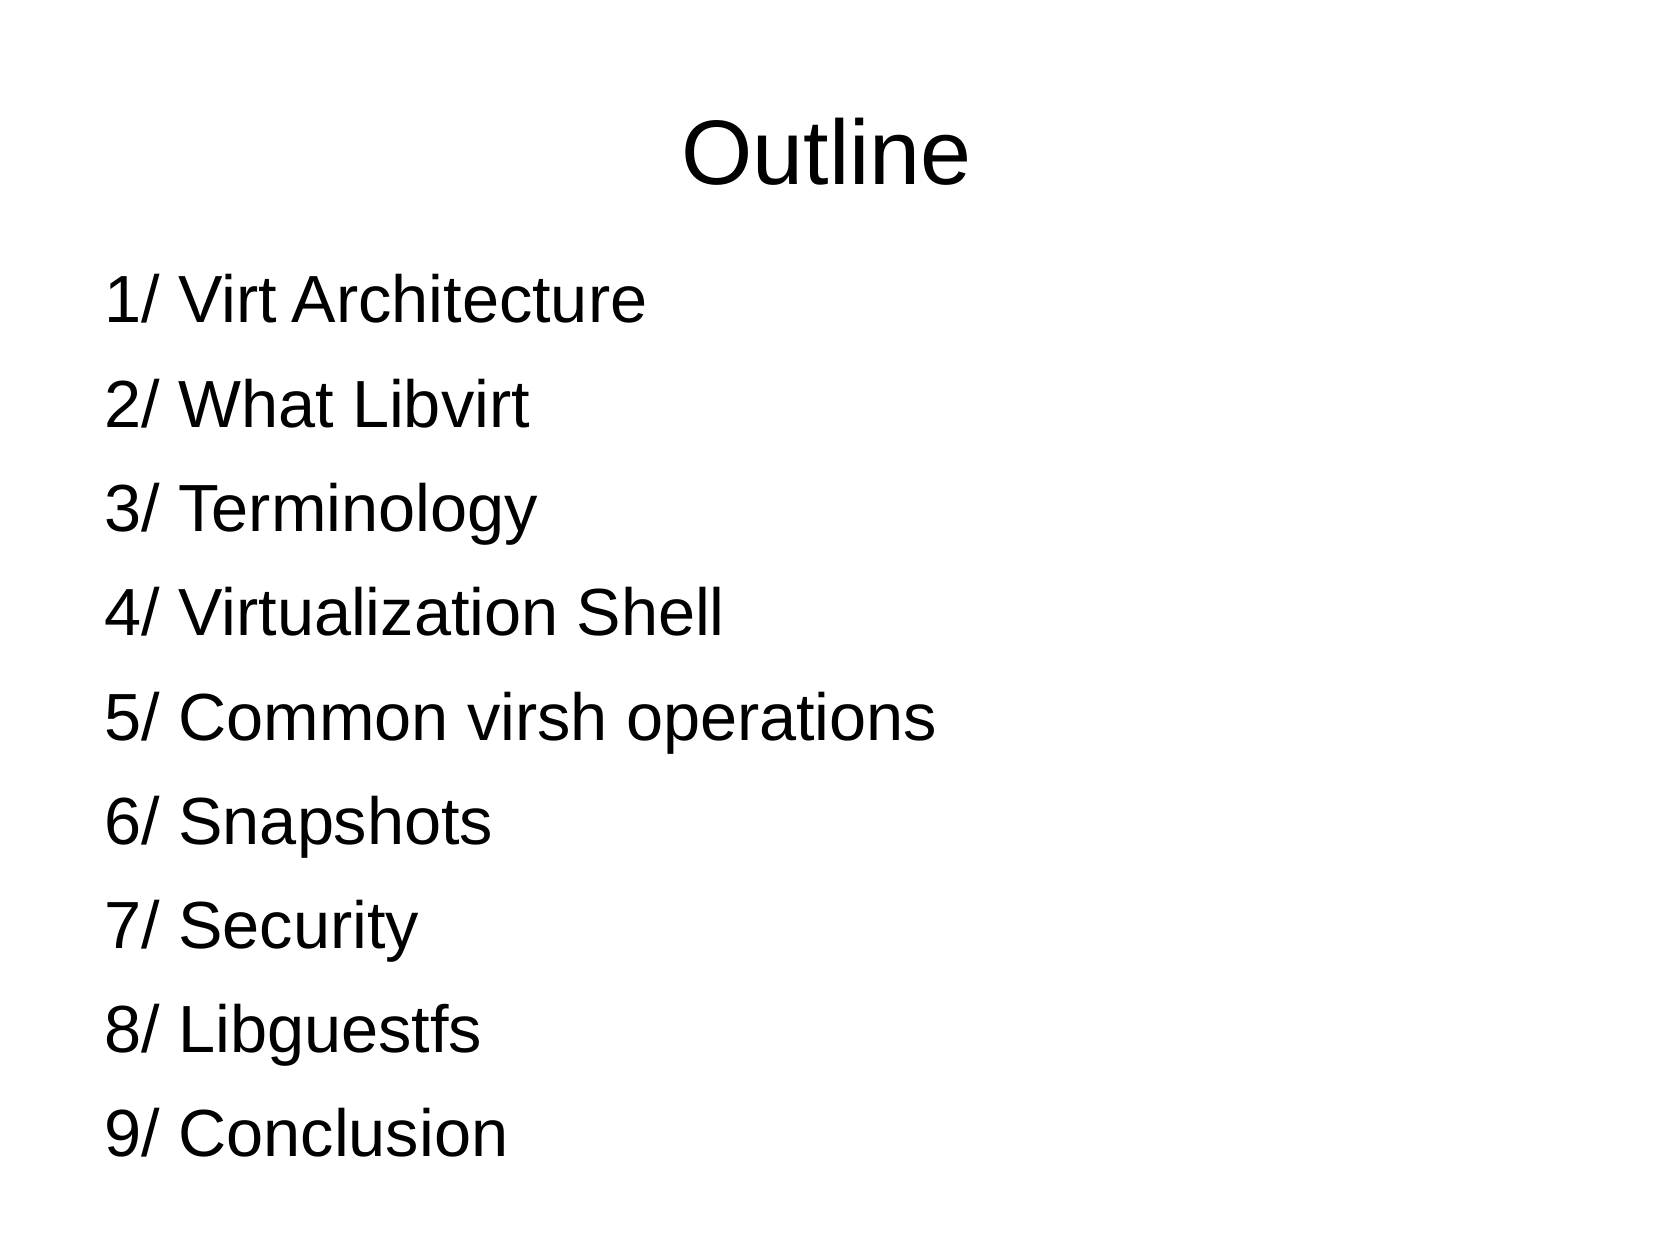

# Outline
 Virt Architecture
 What Libvirt
 Terminology
 Virtualization Shell
 Common virsh operations
 Snapshots
 Security
 Libguestfs
 Conclusion